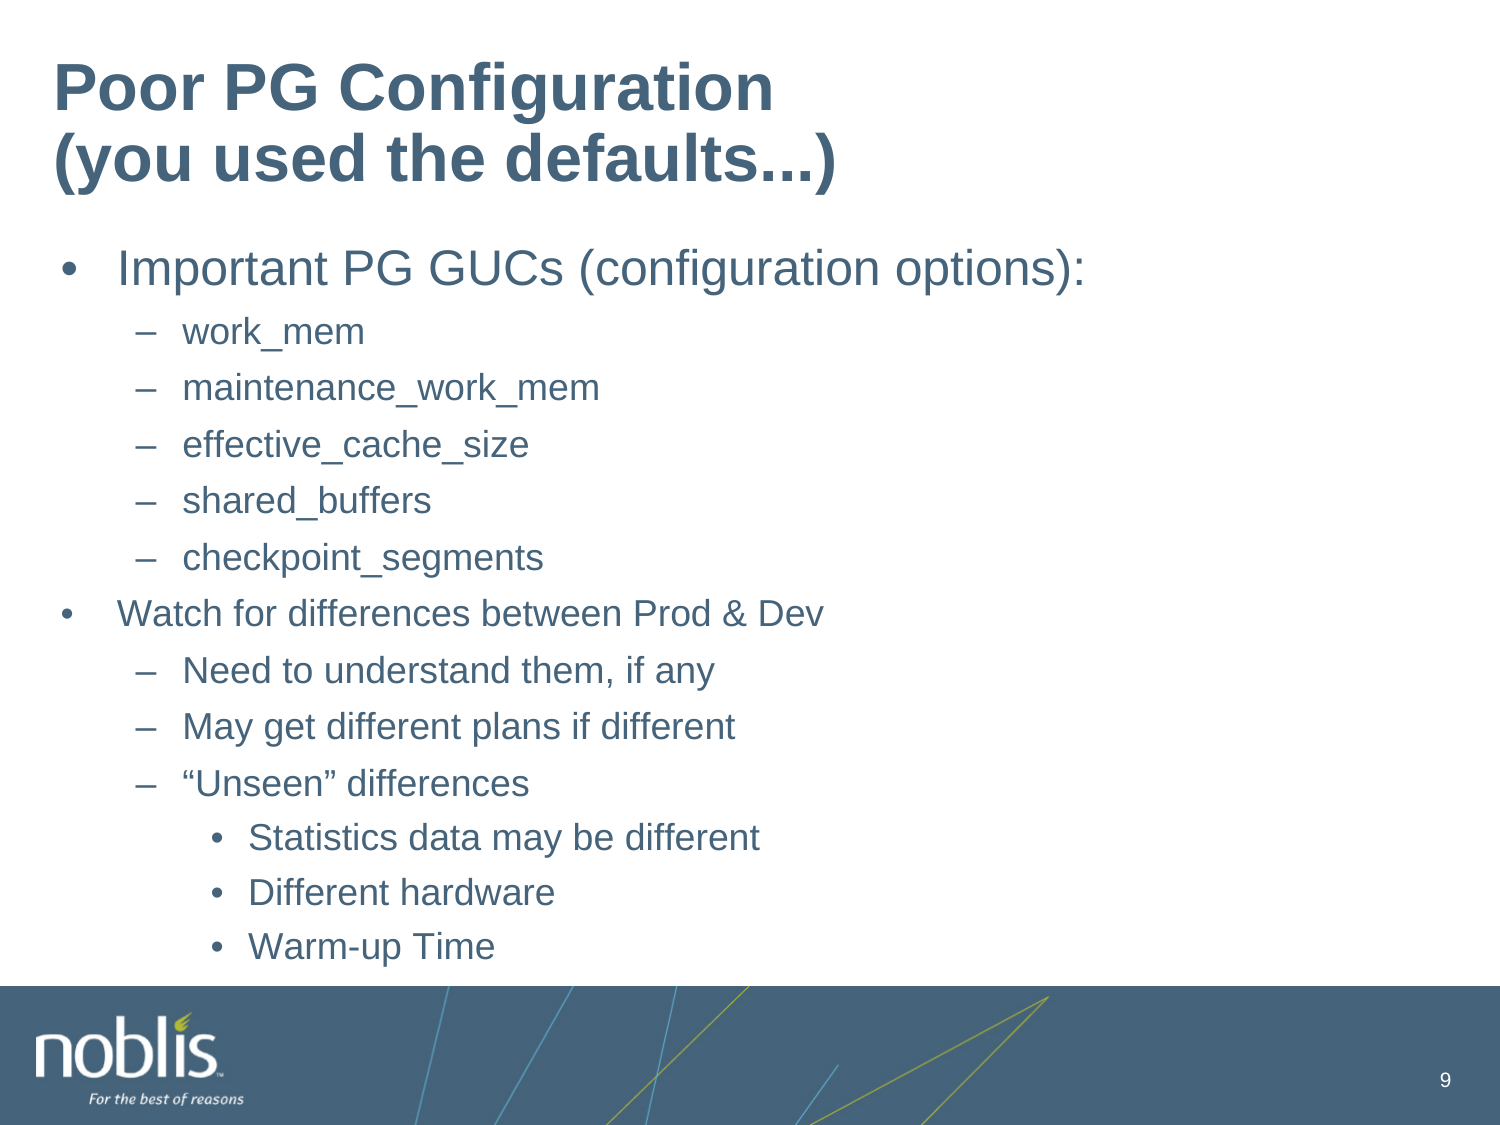

# Poor PG Configuration (you used the defaults...)
Important PG GUCs (configuration options):
work_mem
maintenance_work_mem
effective_cache_size
shared_buffers
checkpoint_segments
Watch for differences between Prod & Dev
Need to understand them, if any
May get different plans if different
“Unseen” differences
Statistics data may be different
Different hardware
Warm-up Time